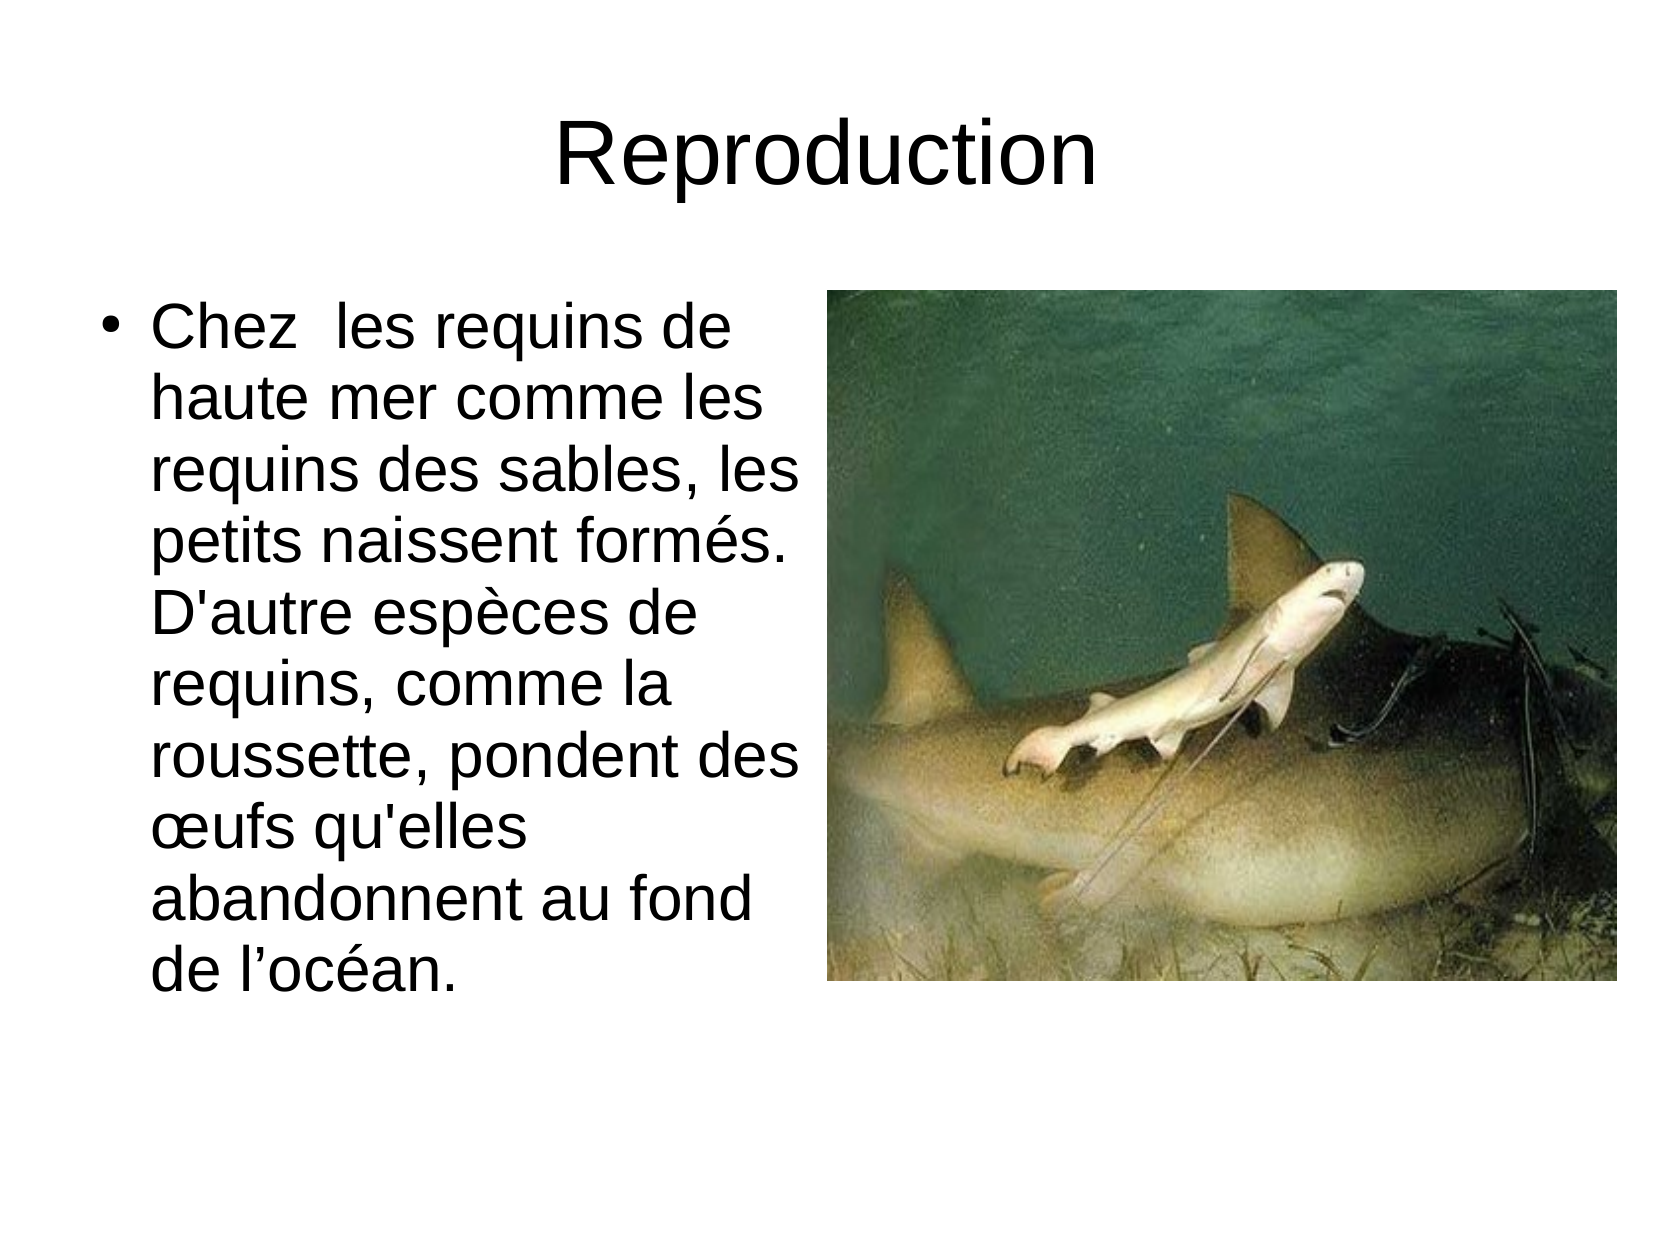

# Reproduction
Chez les requins de haute mer comme les requins des sables, les petits naissent formés. D'autre espèces de requins, comme la roussette, pondent des œufs qu'elles abandonnent au fond de l’océan.